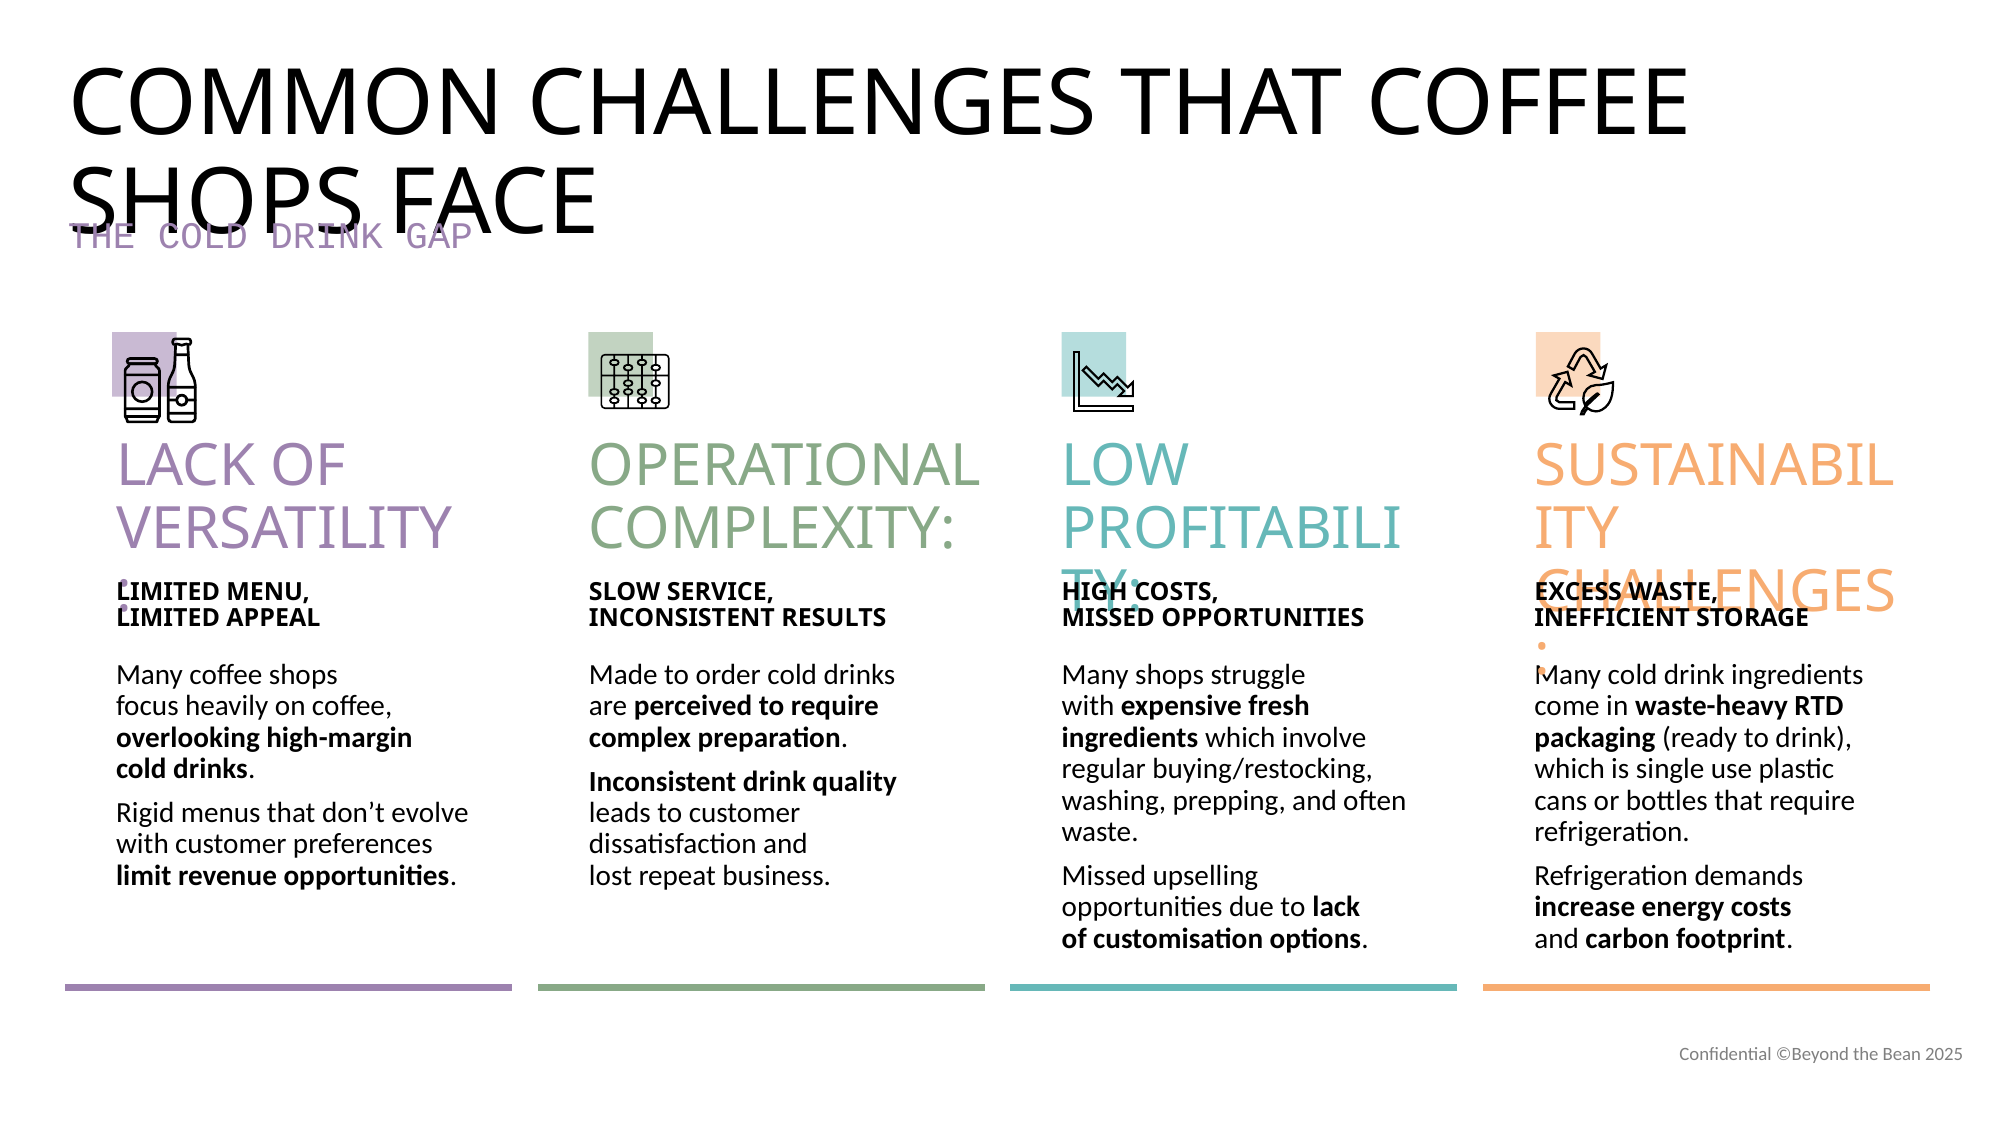

Common Challenges that Coffee Shops Face
The Cold Drink Gap
LACK OF VERSATILITY:
Limited Menu,
Limited Appeal
Many coffee shops
focus heavily on coffee, overlooking high-margin
cold drinks.
Rigid menus that don’t evolve with customer preferences limit revenue opportunities.
OPERATIONAL COMPLEXITY:
Slow Service, Inconsistent Results
Made to order cold drinks are perceived to require complex preparation.
Inconsistent drink quality leads to customer dissatisfaction and
lost repeat business.
LOW
PROFITABILITY:
High Costs,
Missed Opportunities
Many shops struggle
with expensive fresh ingredients which involve regular buying/restocking, washing, prepping, and often waste.
Missed upselling opportunities due to lack
of customisation options.
SUSTAINABILITY CHALLENGES:
Excess Waste, Inefficient Storage
Many cold drink ingredients come in waste-heavy RTD packaging (ready to drink), which is single use plastic cans or bottles that require refrigeration.
Refrigeration demands increase energy costs
and carbon footprint.
Confidential ©Beyond the Bean 2025